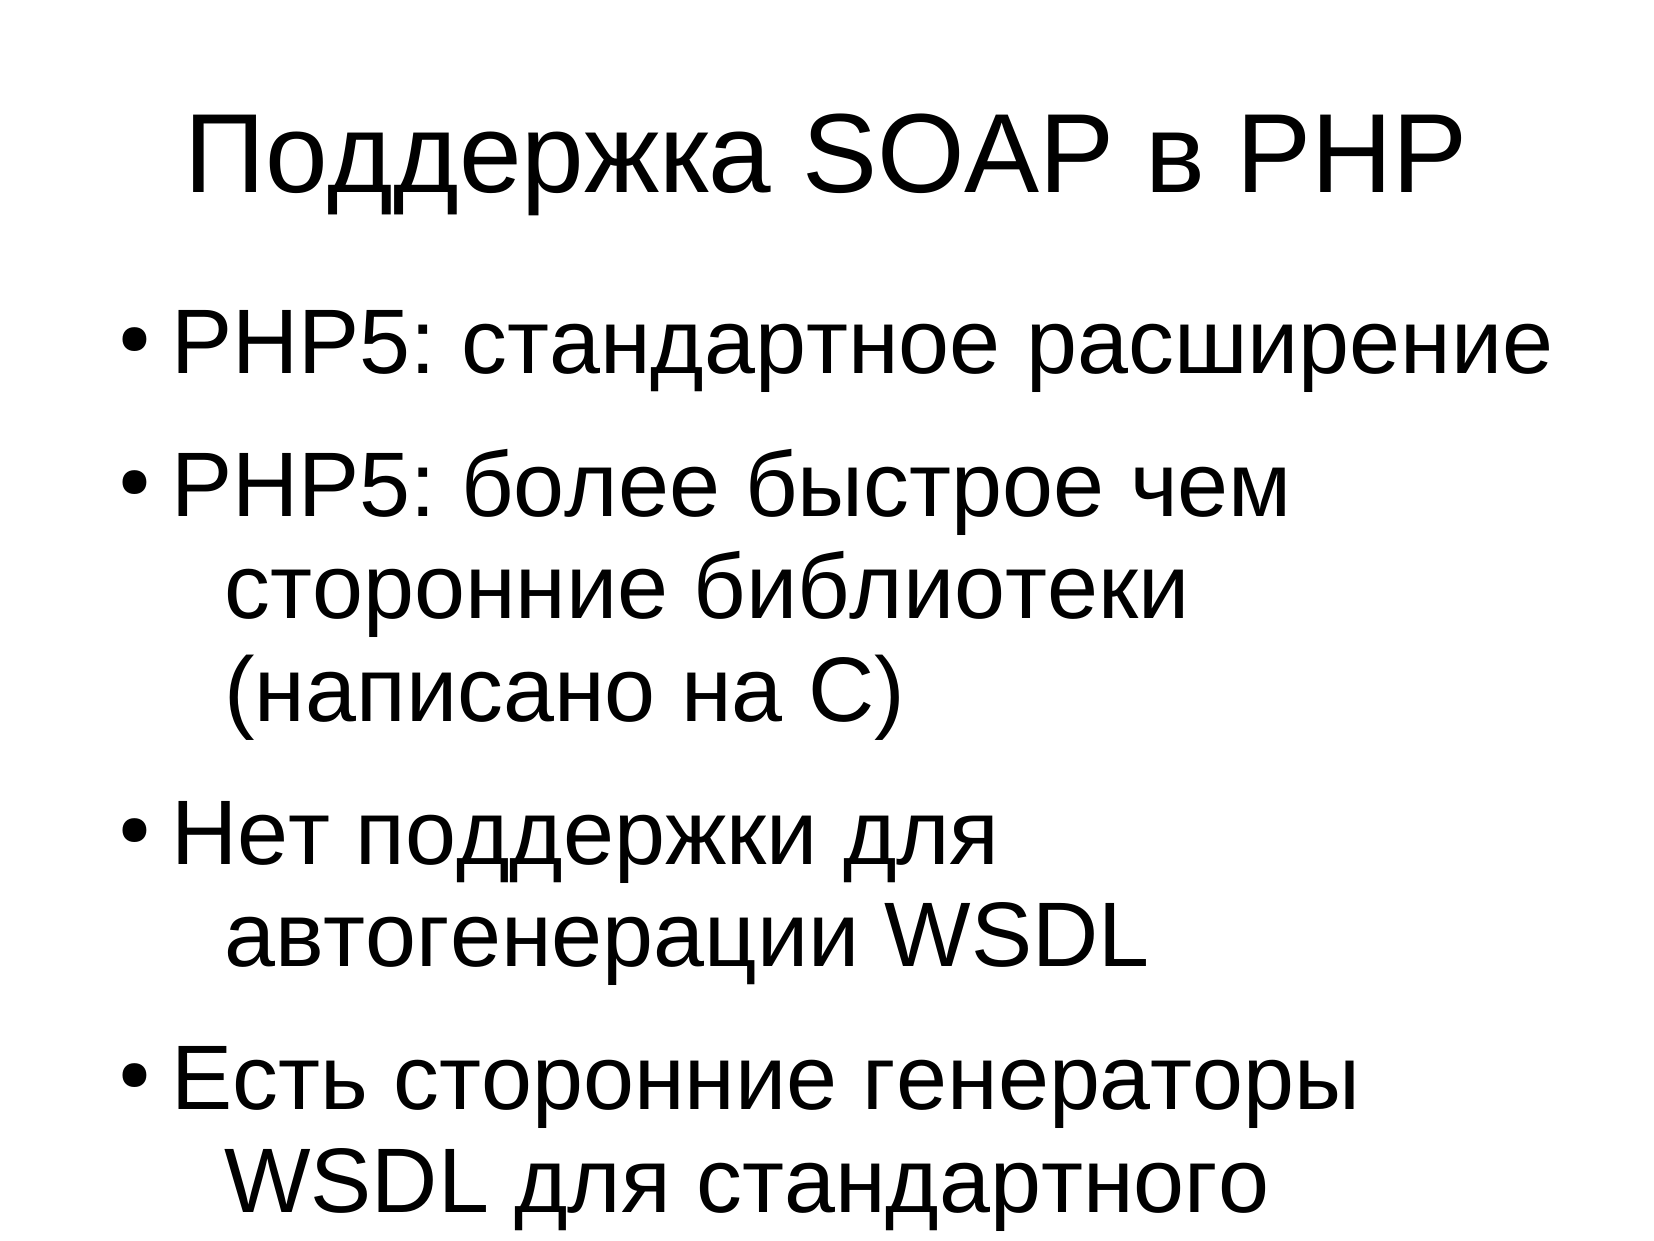

# Поддержка SOAP в PHP
PHP5: cтандартное расширение
PHP5: более быстрое чем сторонние библиотеки (написано на С)
Нет поддержки для автогенерации WSDL
Есть сторонние генераторы WSDL для стандартного расширения